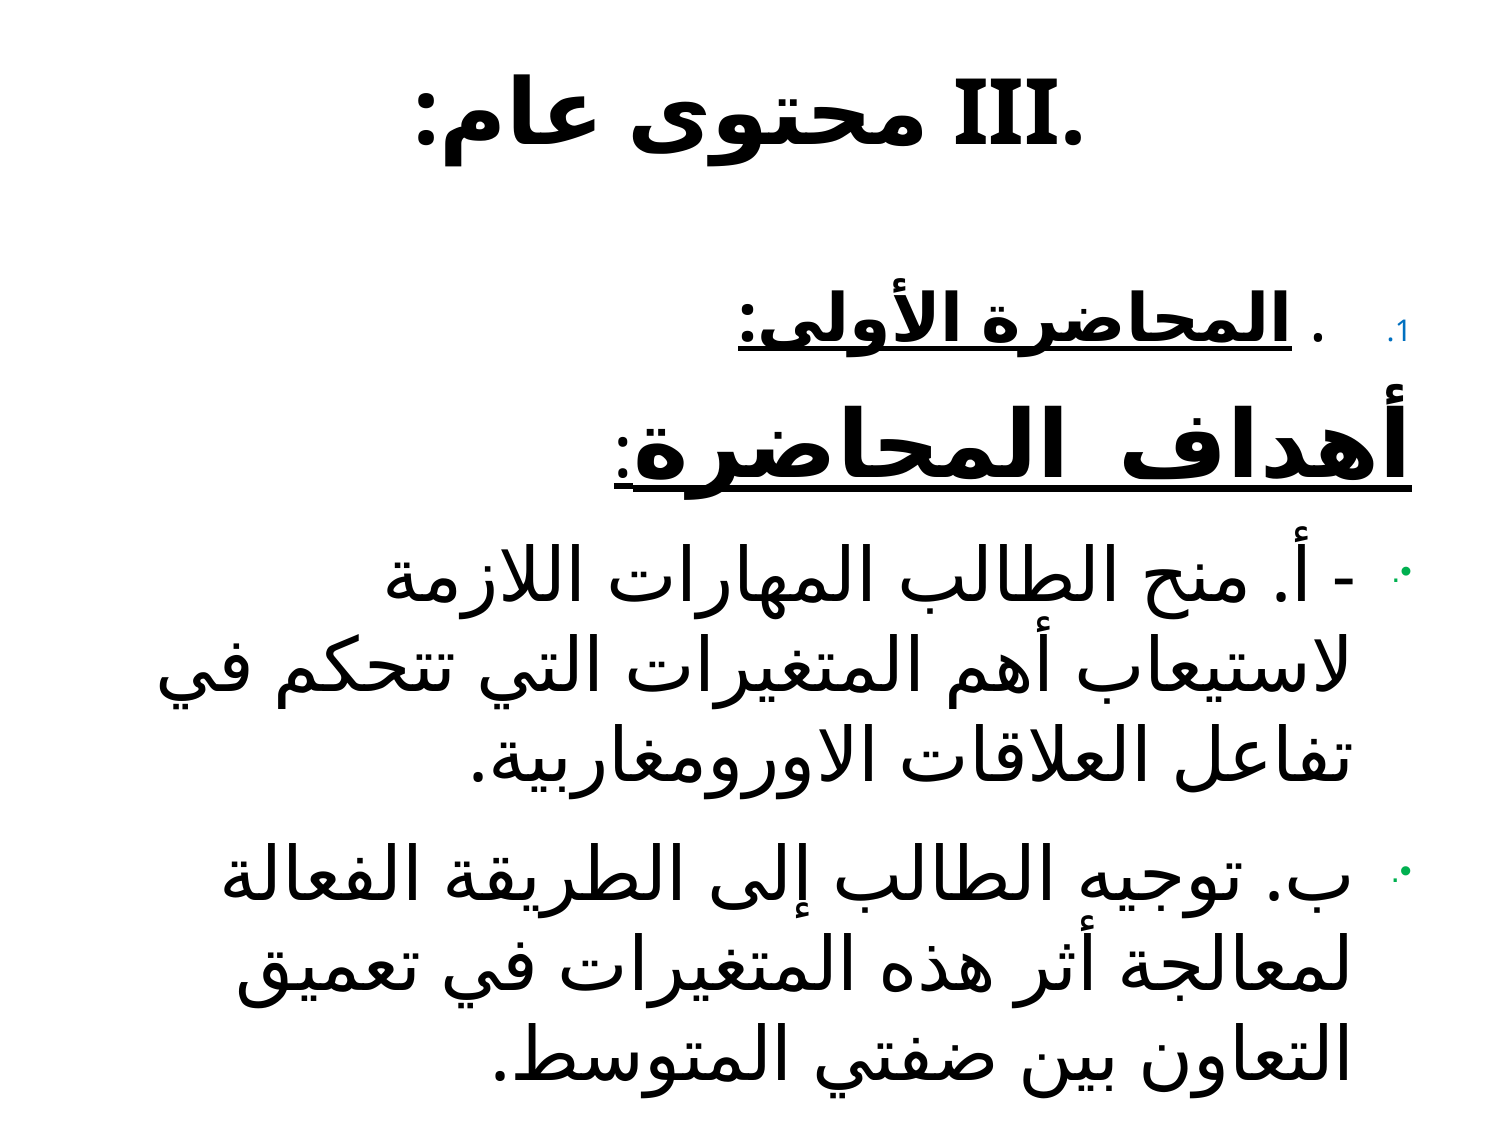

# .III محتوى عام:
. المحاضرة الأولى:
أهداف المحاضرة:
- أ. منح الطالب المهارات اللازمة لاستيعاب أهم المتغيرات التي تتحكم في تفاعل العلاقات الاورومغاربية.
ب. توجيه الطالب إلى الطريقة الفعالة لمعالجة أثر هذه المتغيرات في تعميق التعاون بين ضفتي المتوسط.
ج. وضع الطالب أمام منهجية دقيقة لفهم التحولات الدولية الجديدة وأثرها على منطقة البحر المتوسط.
 أ. إطار تاريخي للعلاقات الاورومغاربية
أ.1 . الجذور التاريخية للتفاعل الثقافي والاجتماعي بين الضفتين.
أ.2 . العلاقات الاقتصادية والدبلوماسية الاورومغاربية.
ب. أثر التحولات الدولية الجديدة على العلاقات الاورومغاربية
ب.1 اتفاقيات الشراكة الاورومغاربية وأثرها على التعاون الاقتصادي الاورومغاربي.
ب.2 الاهتمام الأمريكي بمنطقة المغرب العربي وانعكاسات ذلك على العلاقات الاورومغاربية.